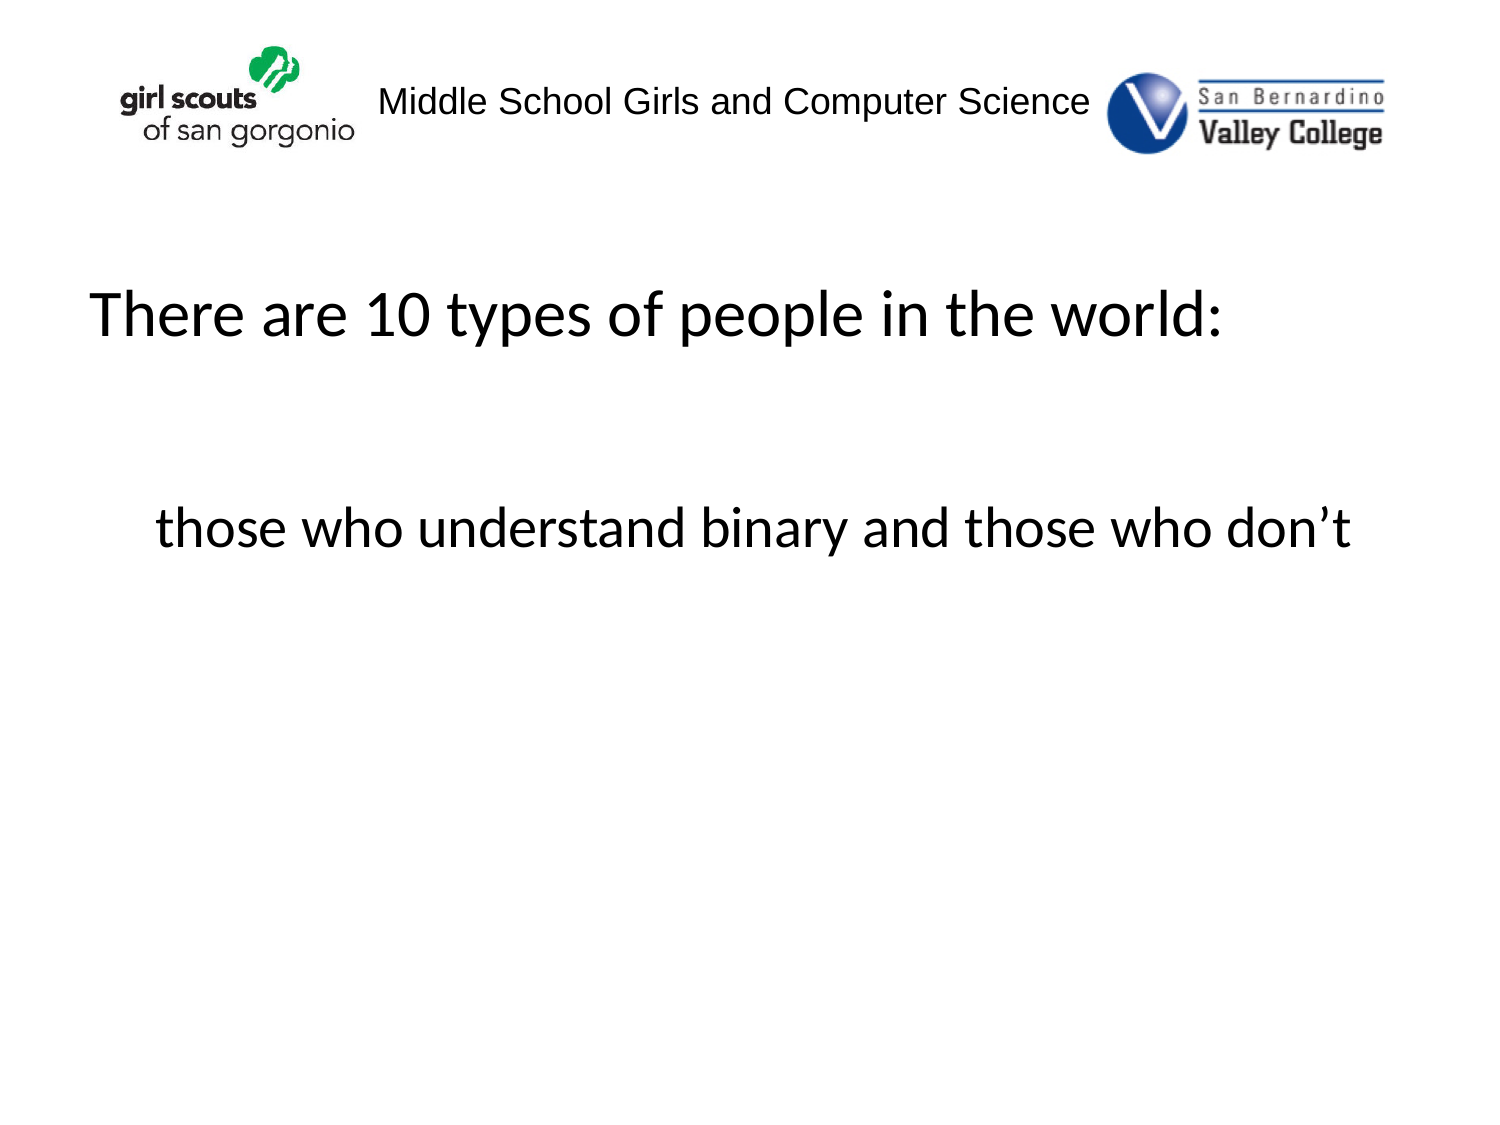

# There are 10 types of people in the world:
those who understand binary and those who don’t